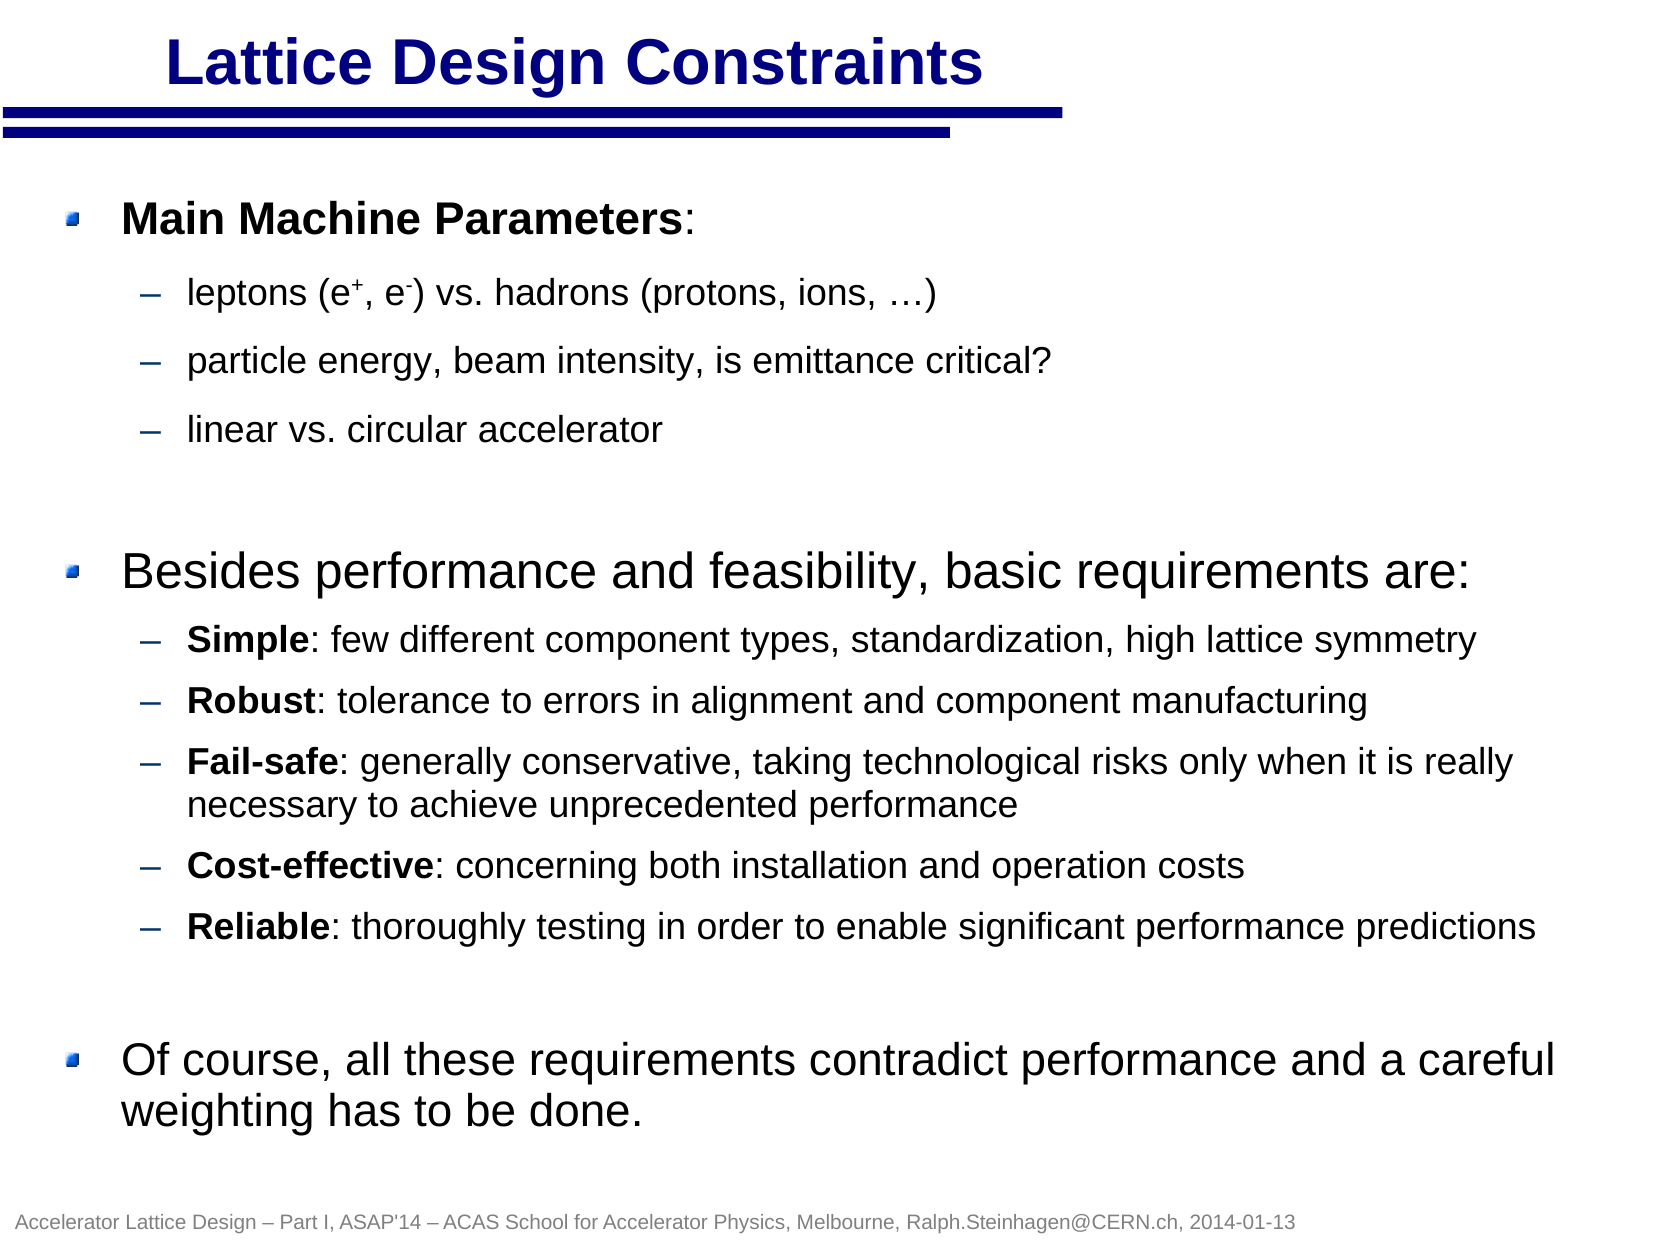

# Lattice Design Constraints
Main Machine Parameters:
leptons (e+, e-) vs. hadrons (protons, ions, …)
particle energy, beam intensity, is emittance critical?
linear vs. circular accelerator
Besides performance and feasibility, basic requirements are:
Simple: few different component types, standardization, high lattice symmetry
Robust: tolerance to errors in alignment and component manufacturing
Fail-safe: generally conservative, taking technological risks only when it is really necessary to achieve unprecedented performance
Cost-effective: concerning both installation and operation costs
Reliable: thoroughly testing in order to enable significant performance predictions
Of course, all these requirements contradict performance and a careful weighting has to be done.